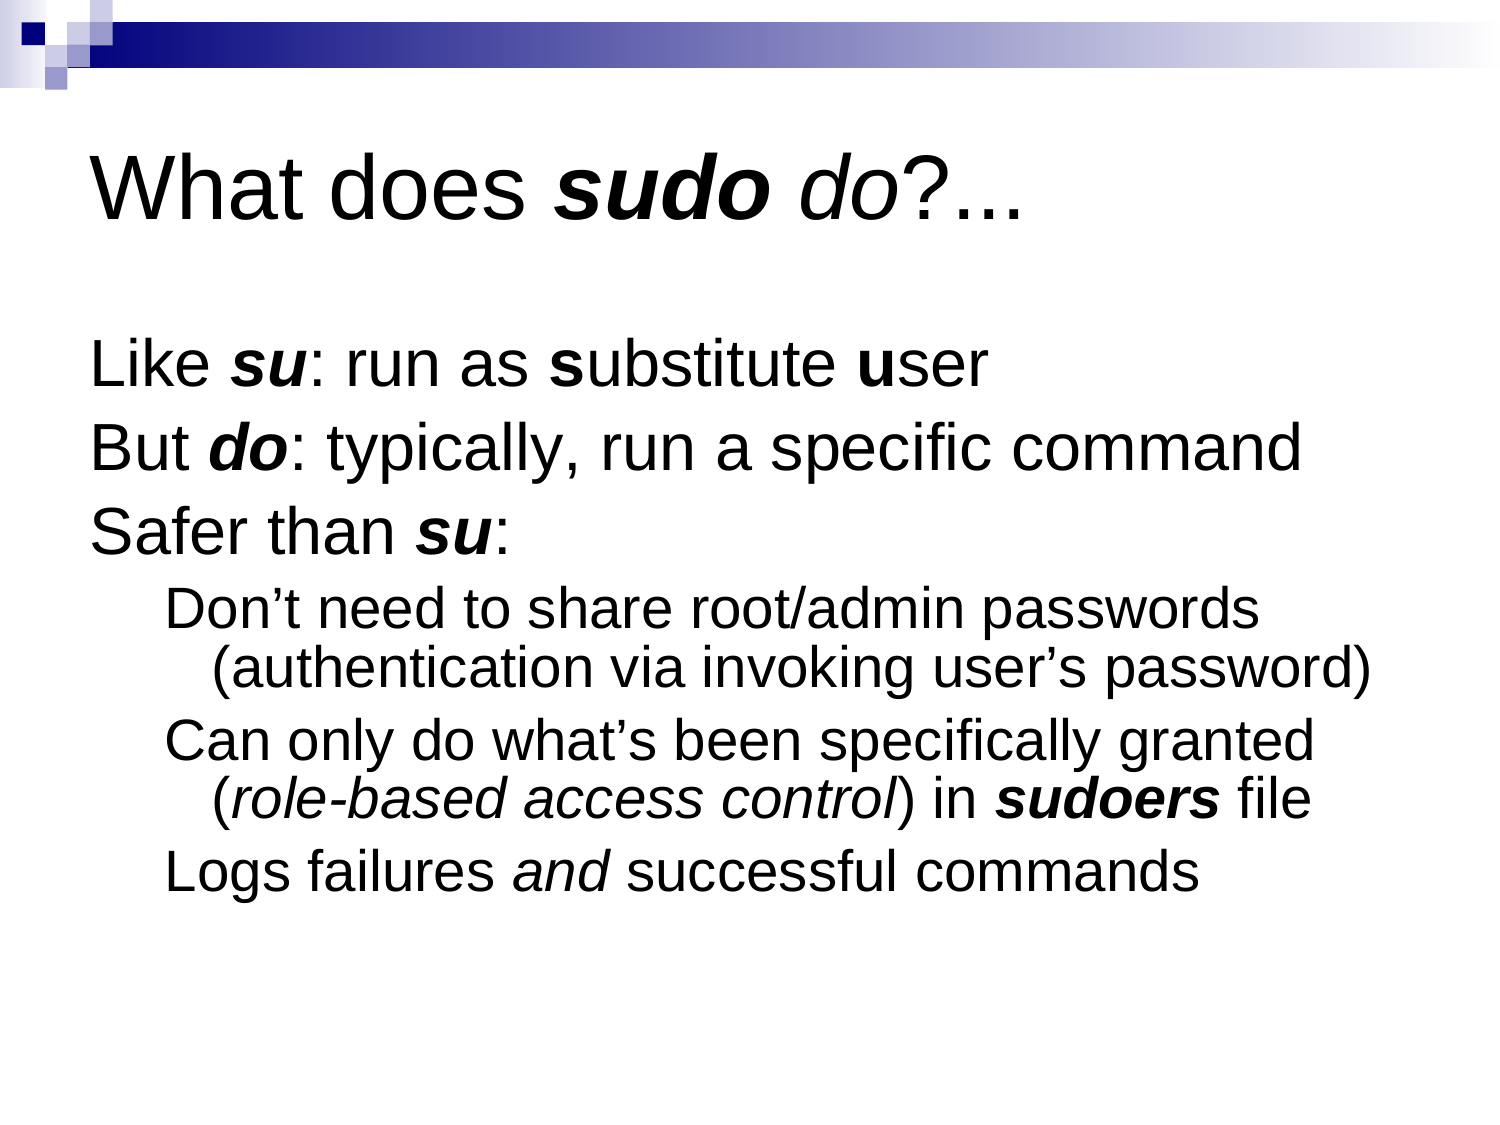

# What does sudo do?...
Like su: run as substitute user
But do: typically, run a specific command
Safer than su:
Don’t need to share root/admin passwords
(authentication via invoking user’s password)
Can only do what’s been specifically granted
(role-based access control) in sudoers file
Logs failures and successful commands